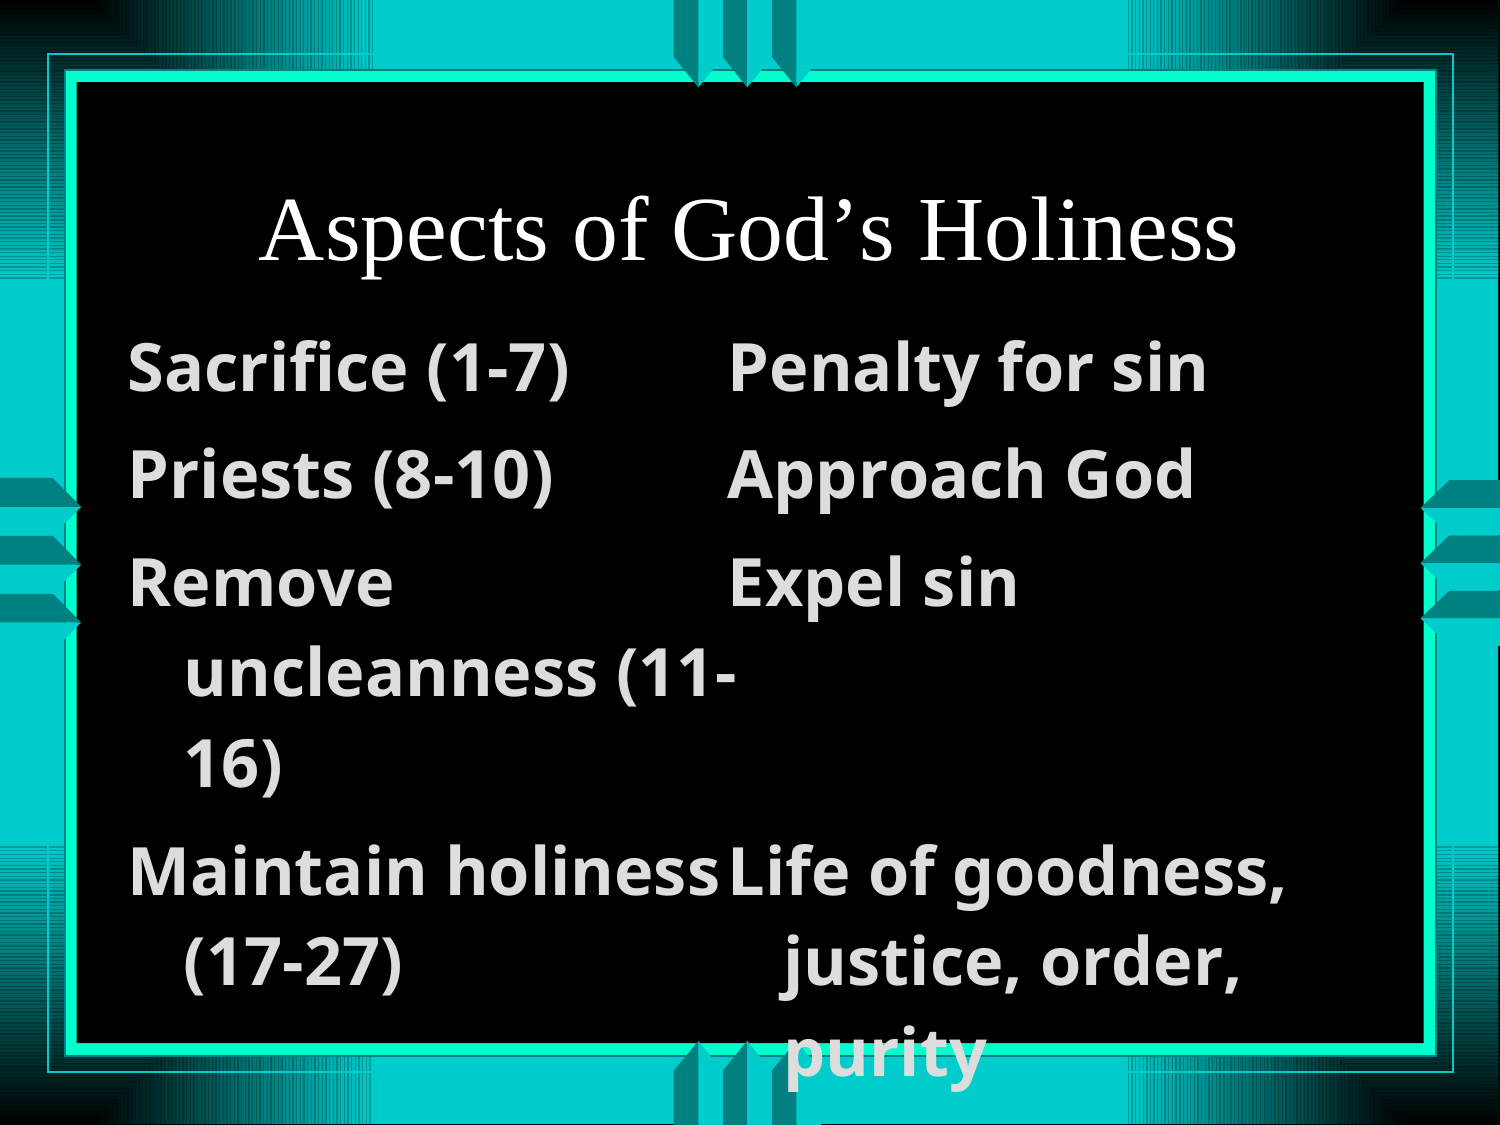

# Aspects of God’s Holiness
Sacrifice (1-7)
Priests (8-10)
Remove uncleanness (11-16)
Maintain holiness (17-27)
Penalty for sin
Approach God
Expel sin
Life of goodness, justice, order, purity